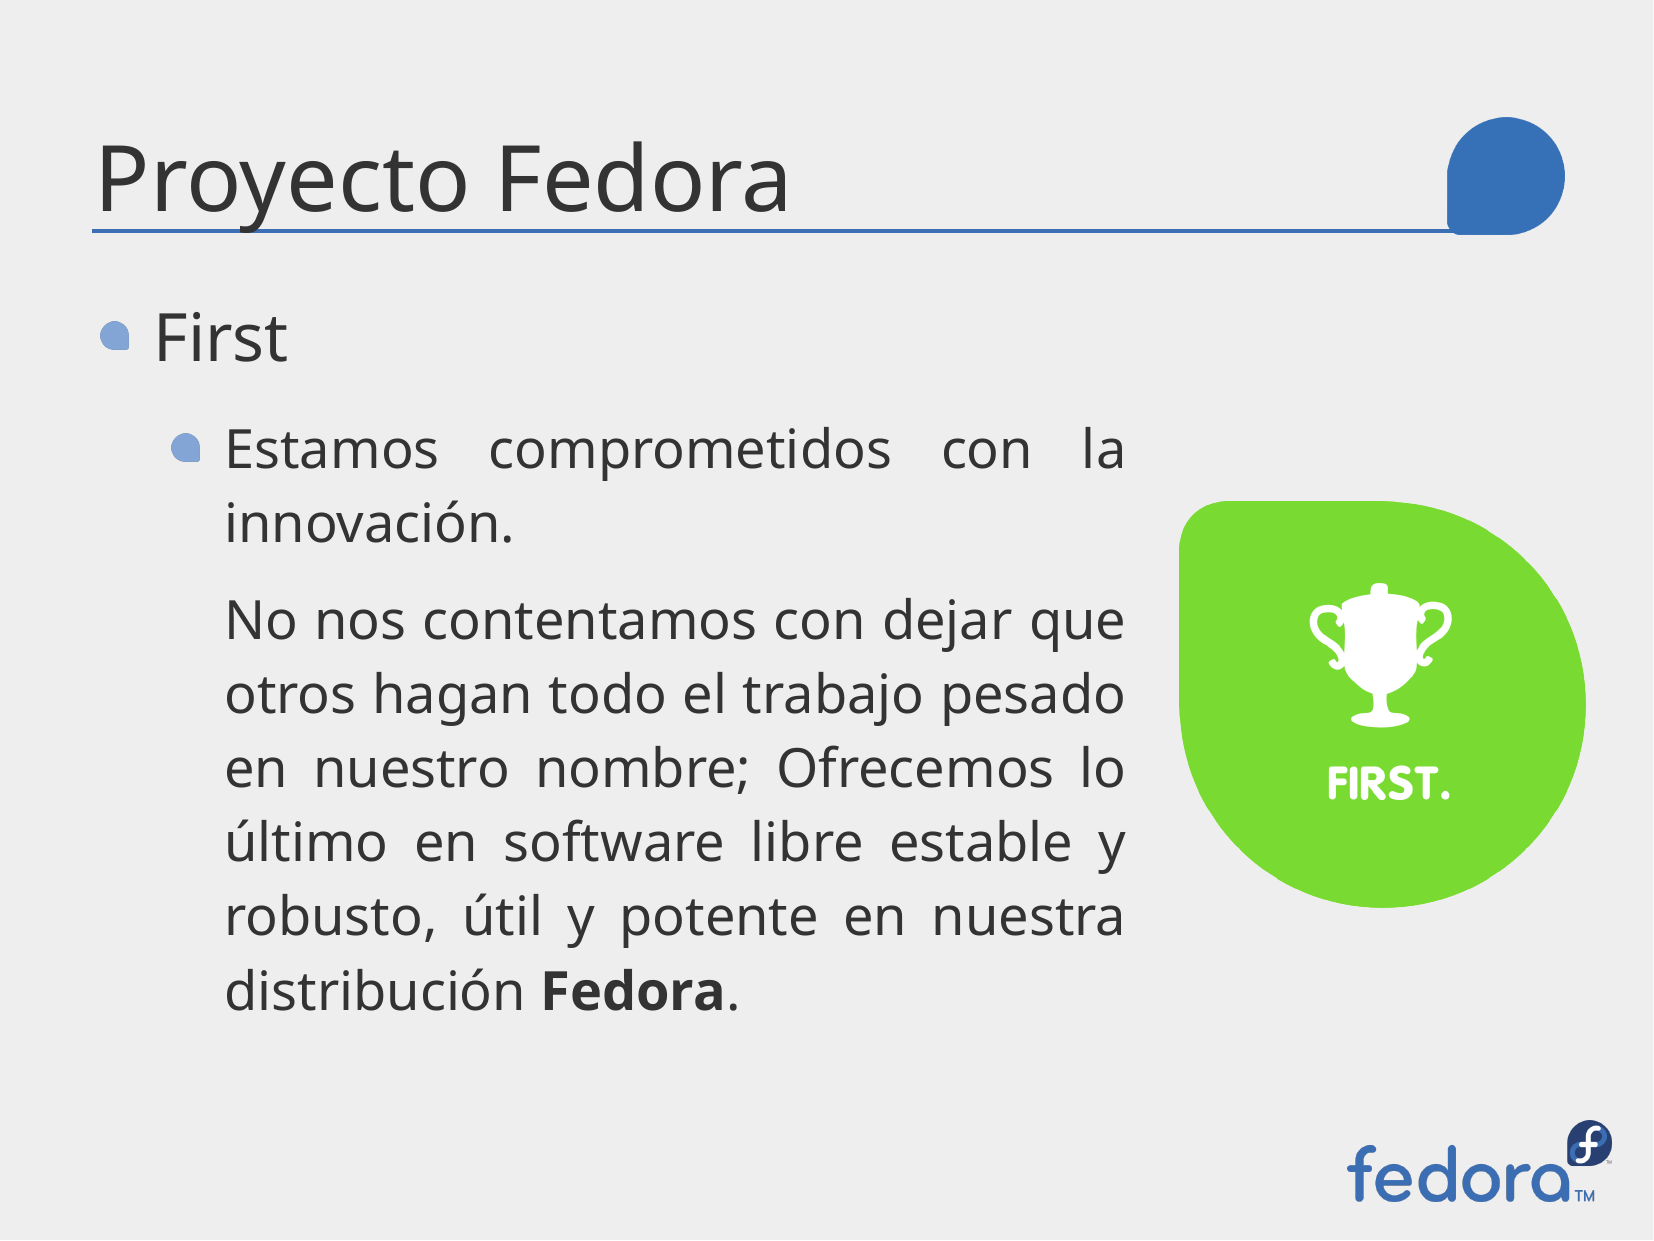

Proyecto Fedora
# First
Estamos comprometidos con la innovación.
No nos contentamos con dejar que otros hagan todo el trabajo pesado en nuestro nombre; Ofrecemos lo último en software libre estable y robusto, útil y potente en nuestra distribución Fedora.